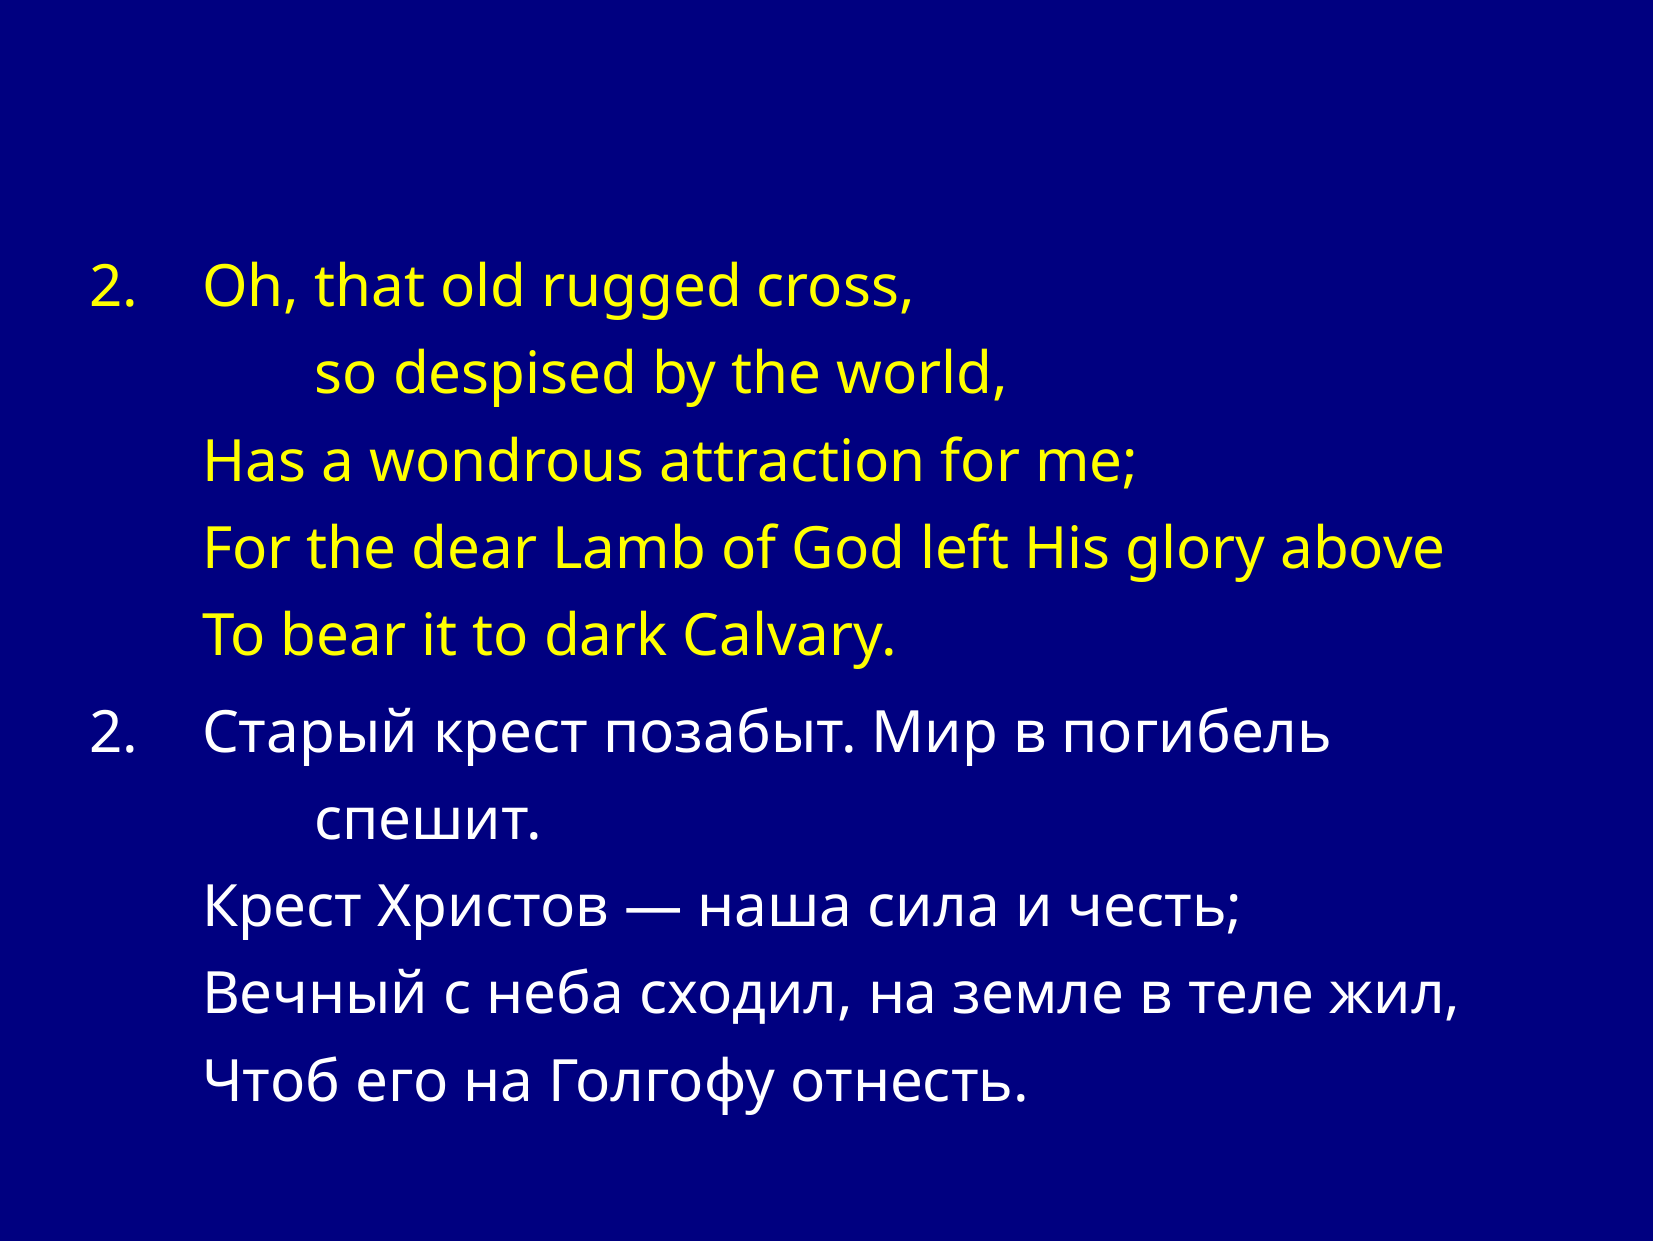

2.	Oh, that old rugged cross,
		so despised by the world,
	Has a wondrous attraction for me;
	For the dear Lamb of God left His glory above
	To bear it to dark Calvary.
2.	Старый крест позабыт. Мир в погибель
		спешит.
	Крест Христов — наша сила и честь;
	Вечный с неба сходил, на земле в теле жил,
	Чтоб его на Голгофу отнесть.